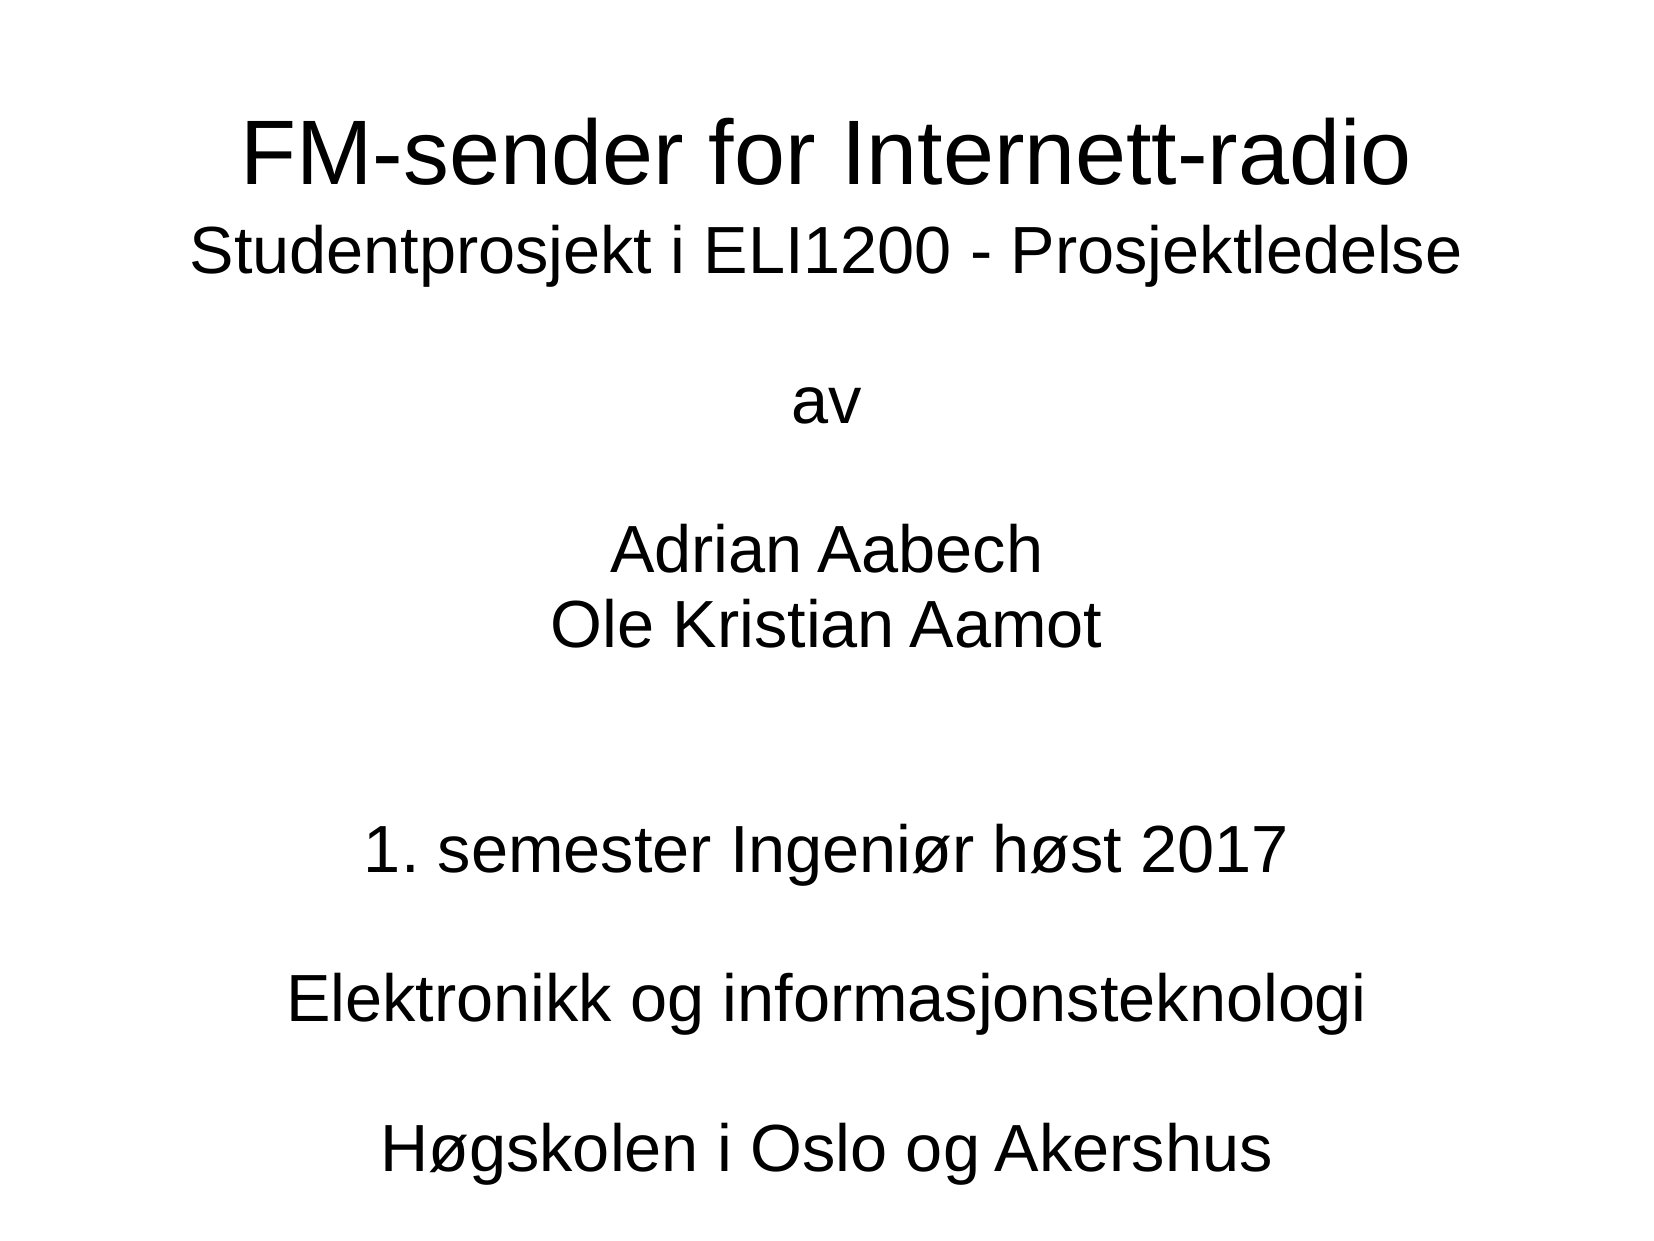

# FM-sender for Internett-radio
Studentprosjekt i ELI1200 - Prosjektledelse
av
Adrian Aabech
Ole Kristian Aamot
1. semester Ingeniør høst 2017
Elektronikk og informasjonsteknologi
Høgskolen i Oslo og Akershus